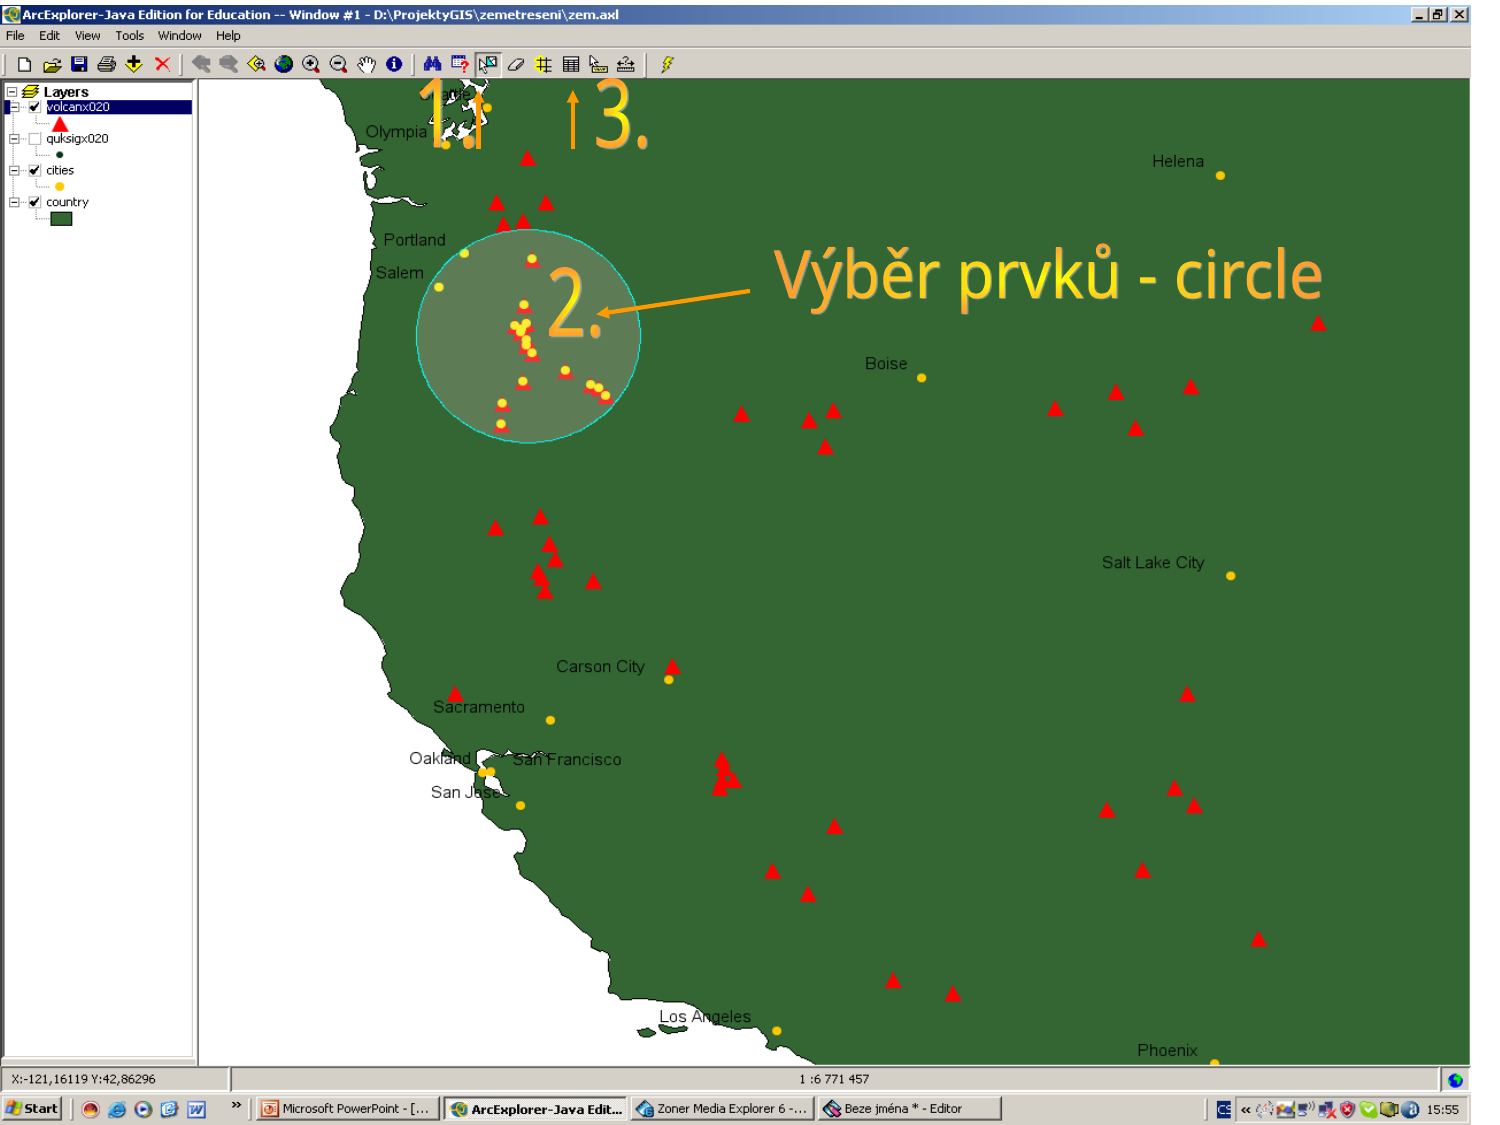

#
1.
3.
Výběr prvků - circle
2.